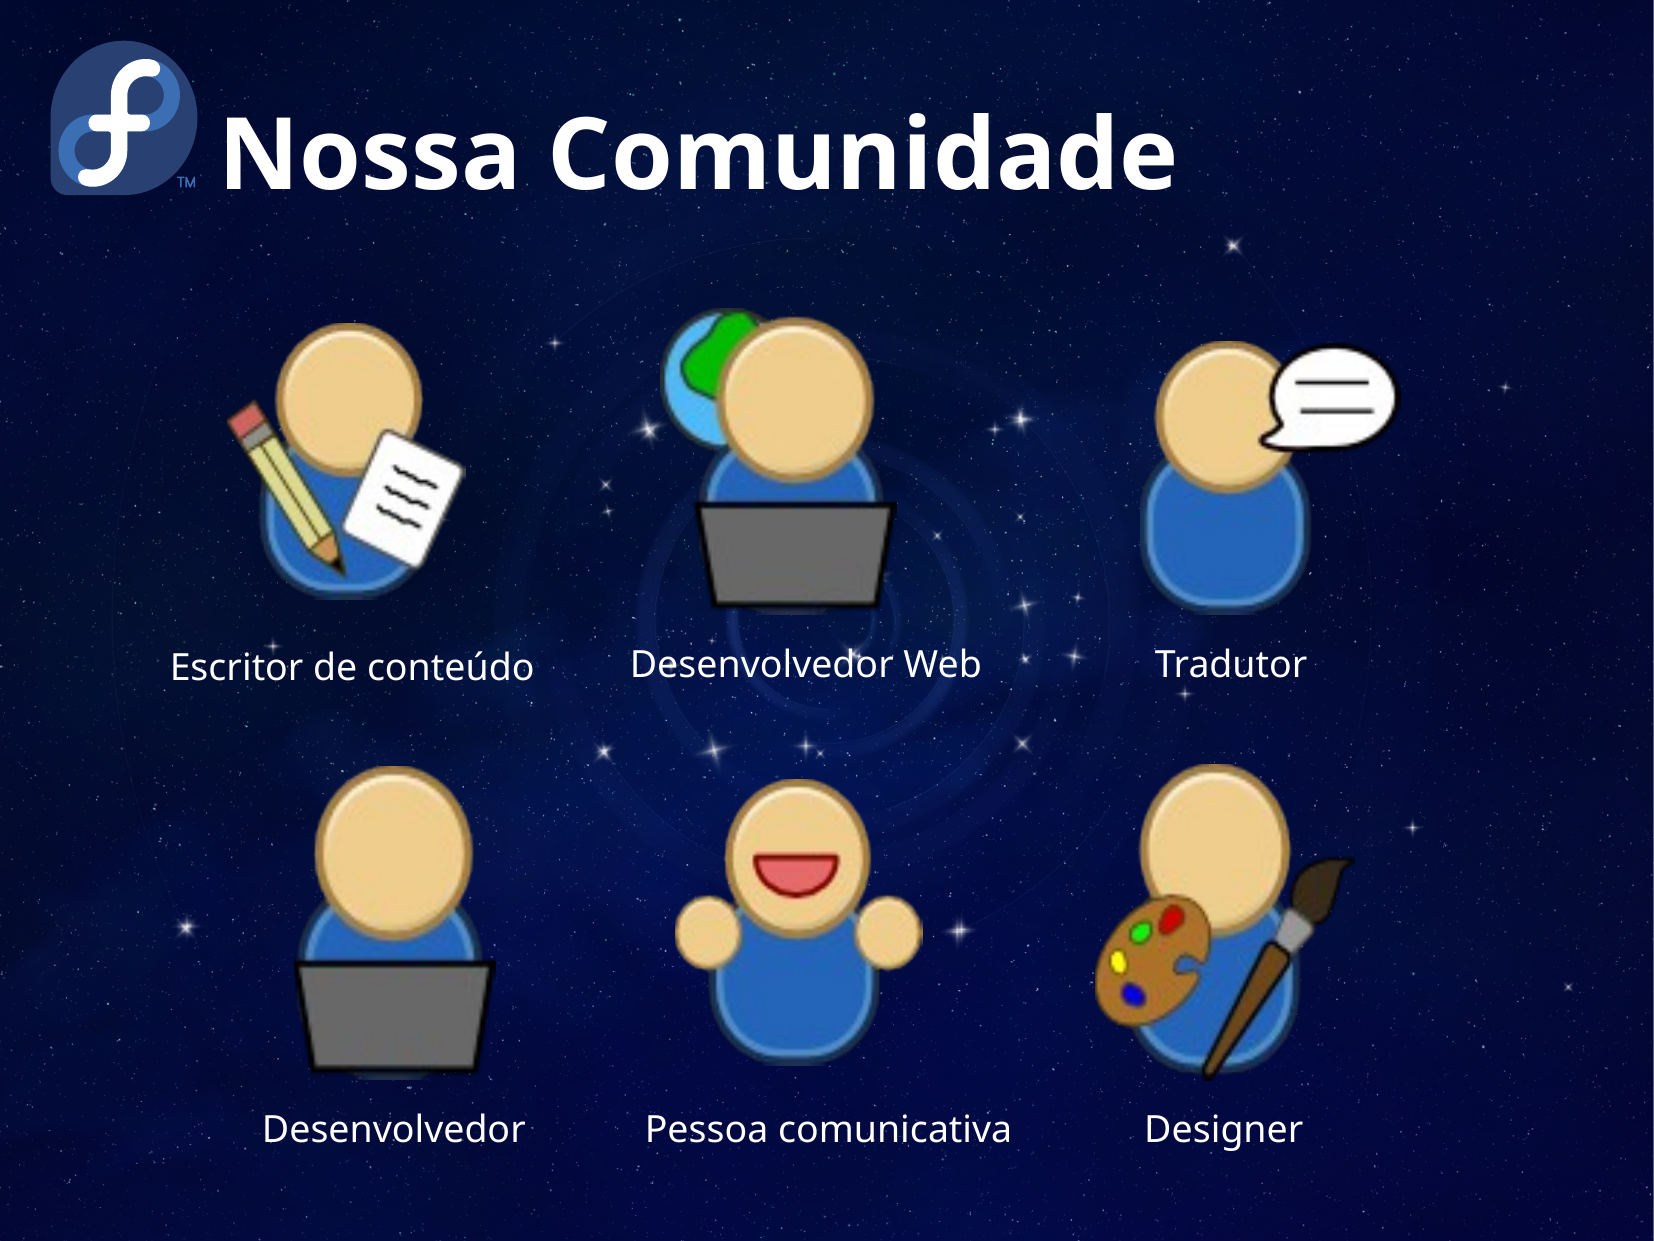

Nossa Comunidade
Desenvolvedor Web
Tradutor
Escritor de conteúdo
Desenvolvedor
Pessoa comunicativa
Designer